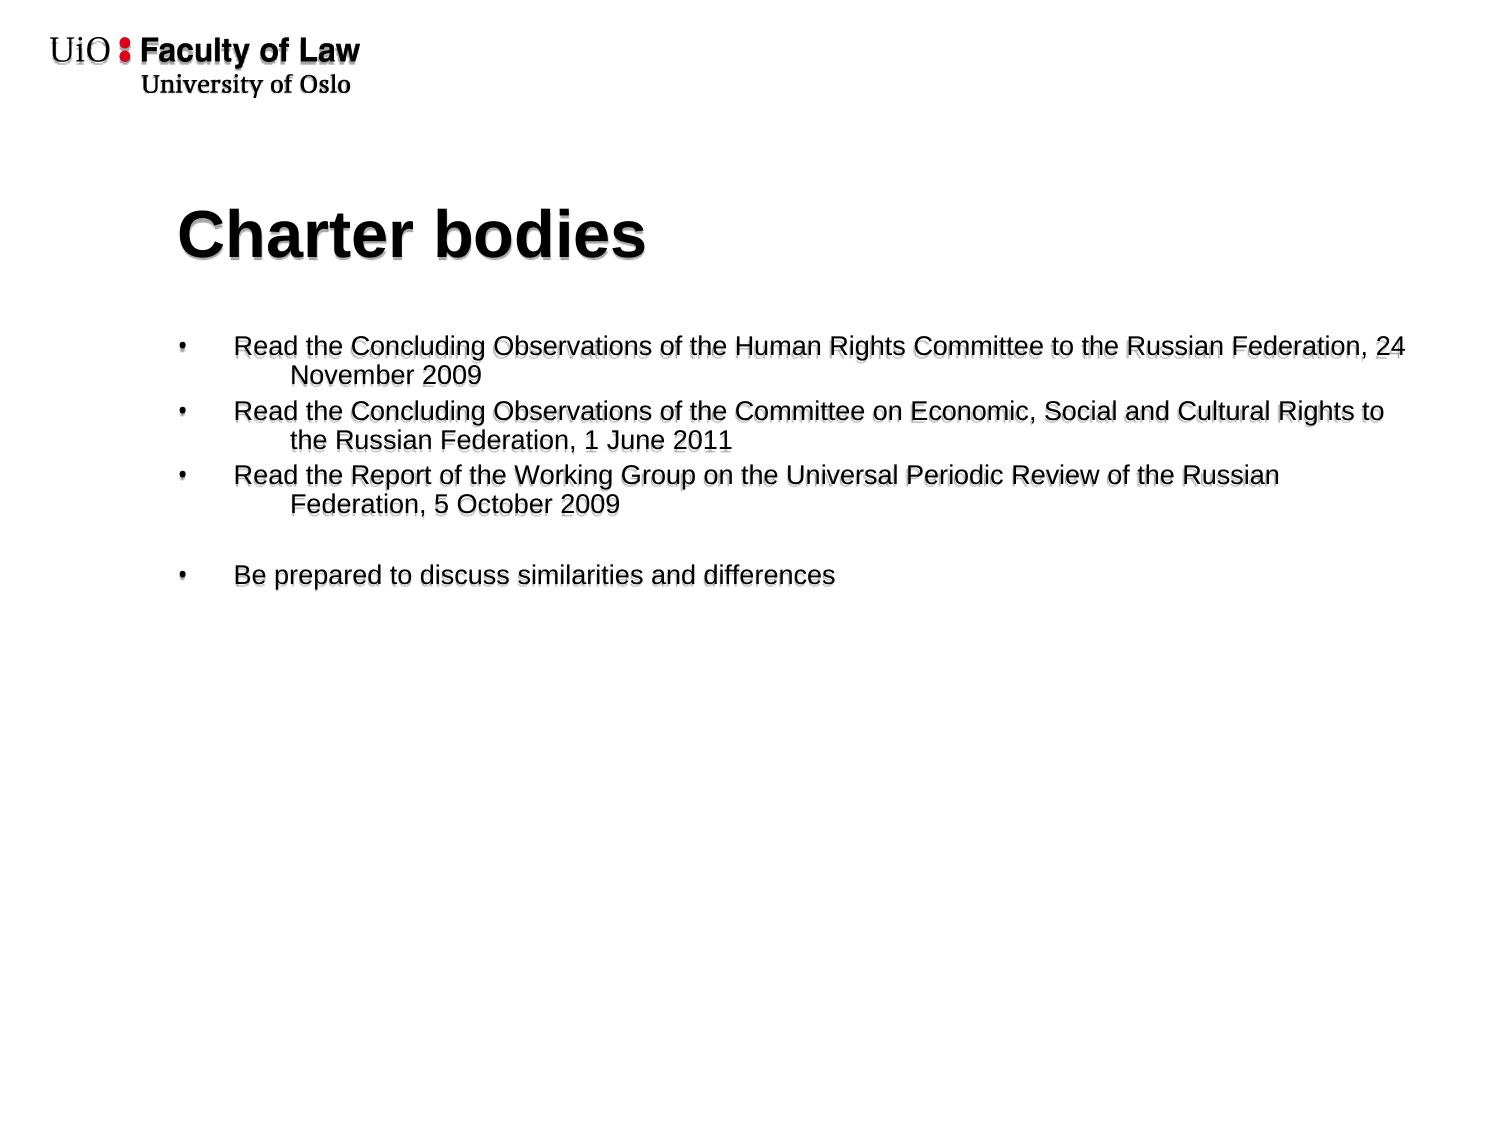

# Charter bodies
Read the Concluding Observations of the Human Rights Committee to the Russian Federation, 24 November 2009
Read the Concluding Observations of the Committee on Economic, Social and Cultural Rights to the Russian Federation, 1 June 2011
Read the Report of the Working Group on the Universal Periodic Review of the Russian Federation, 5 October 2009
Be prepared to discuss similarities and differences